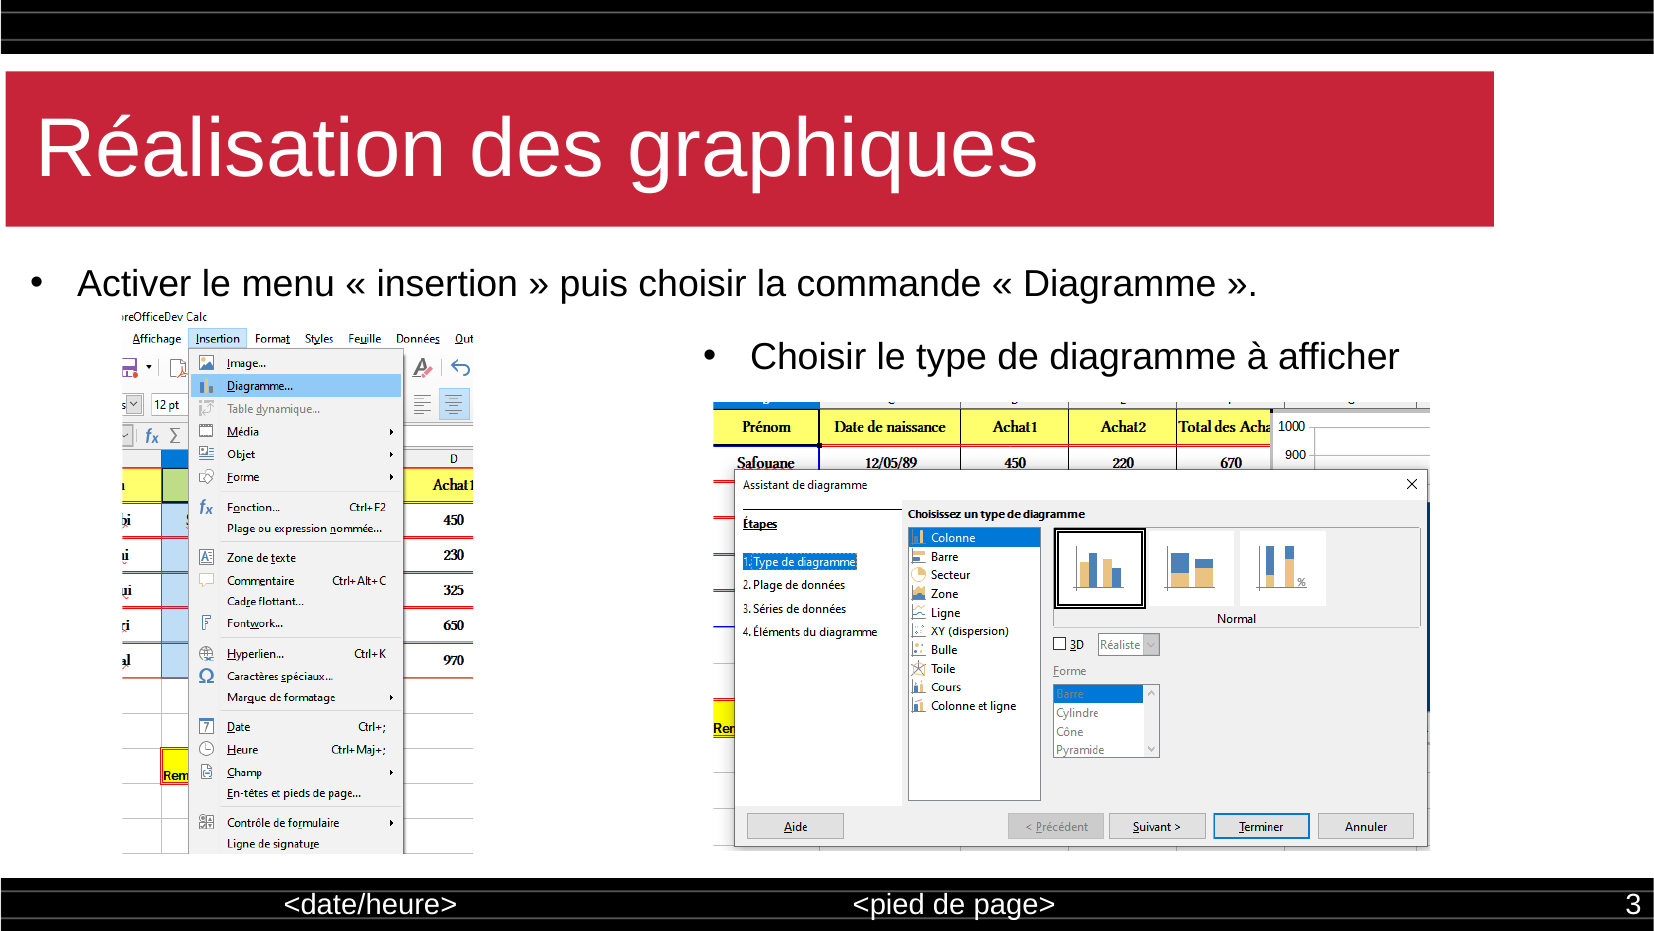

Réalisation des graphiques
Activer le menu « insertion » puis choisir la commande « Diagramme ».
Choisir le type de diagramme à afficher